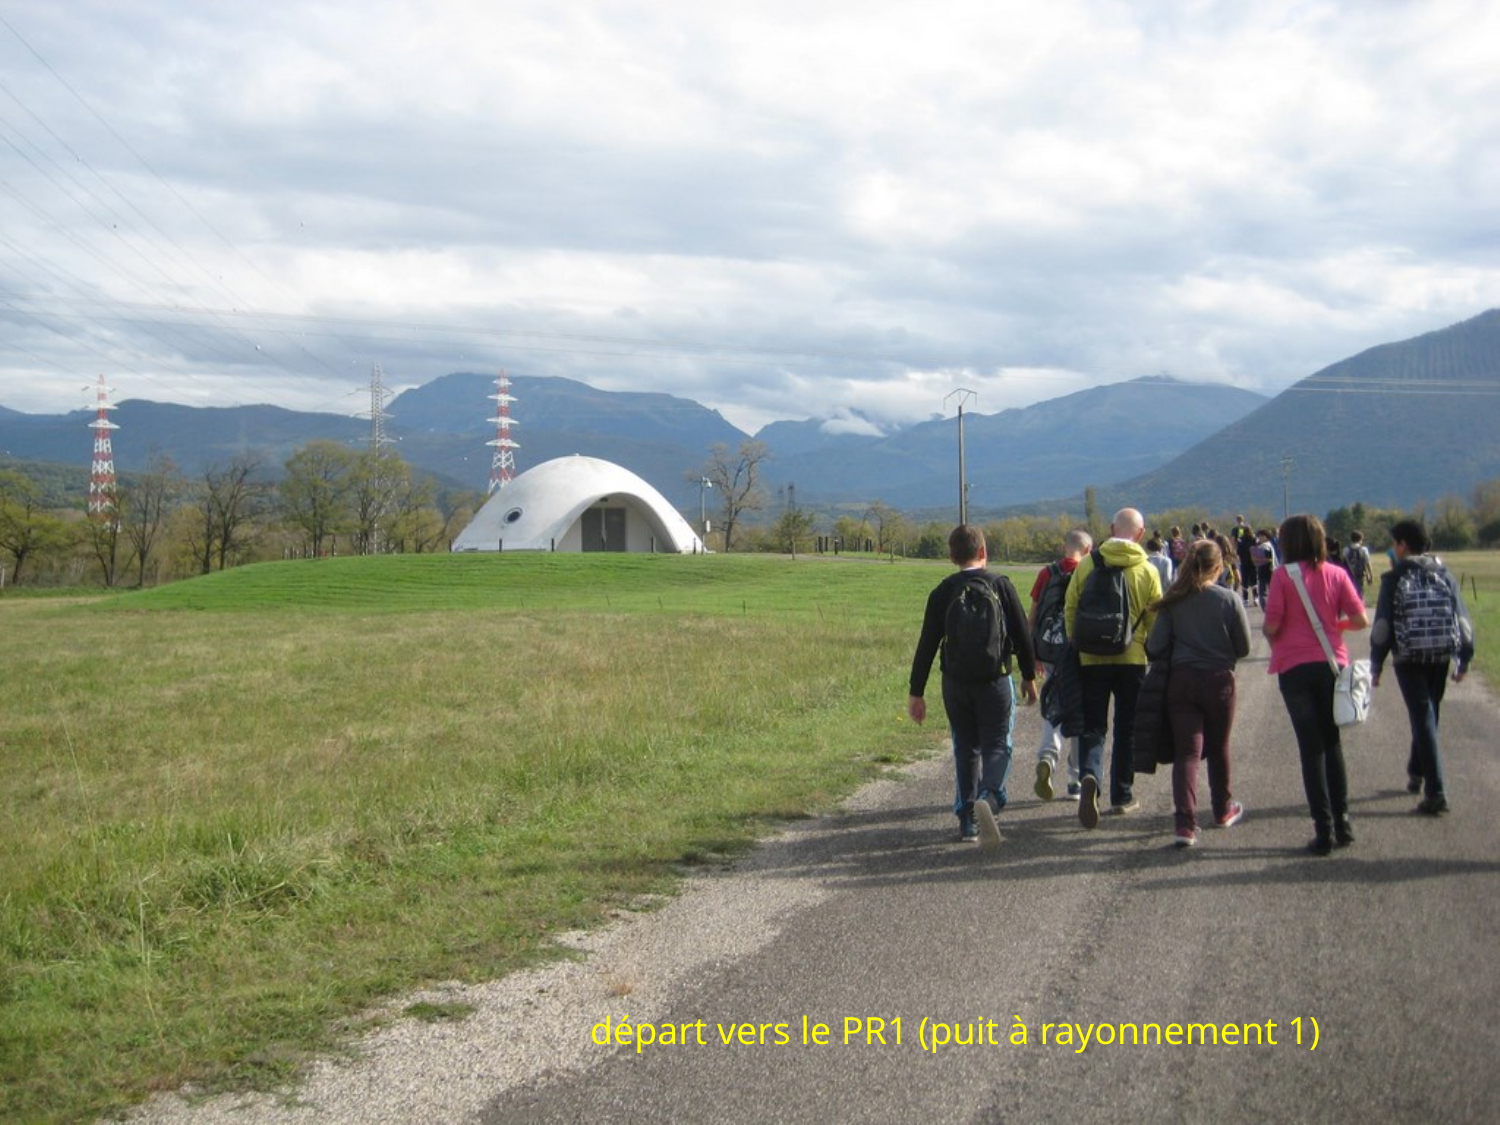

départ vers le PR1 (puit à rayonnement 1)